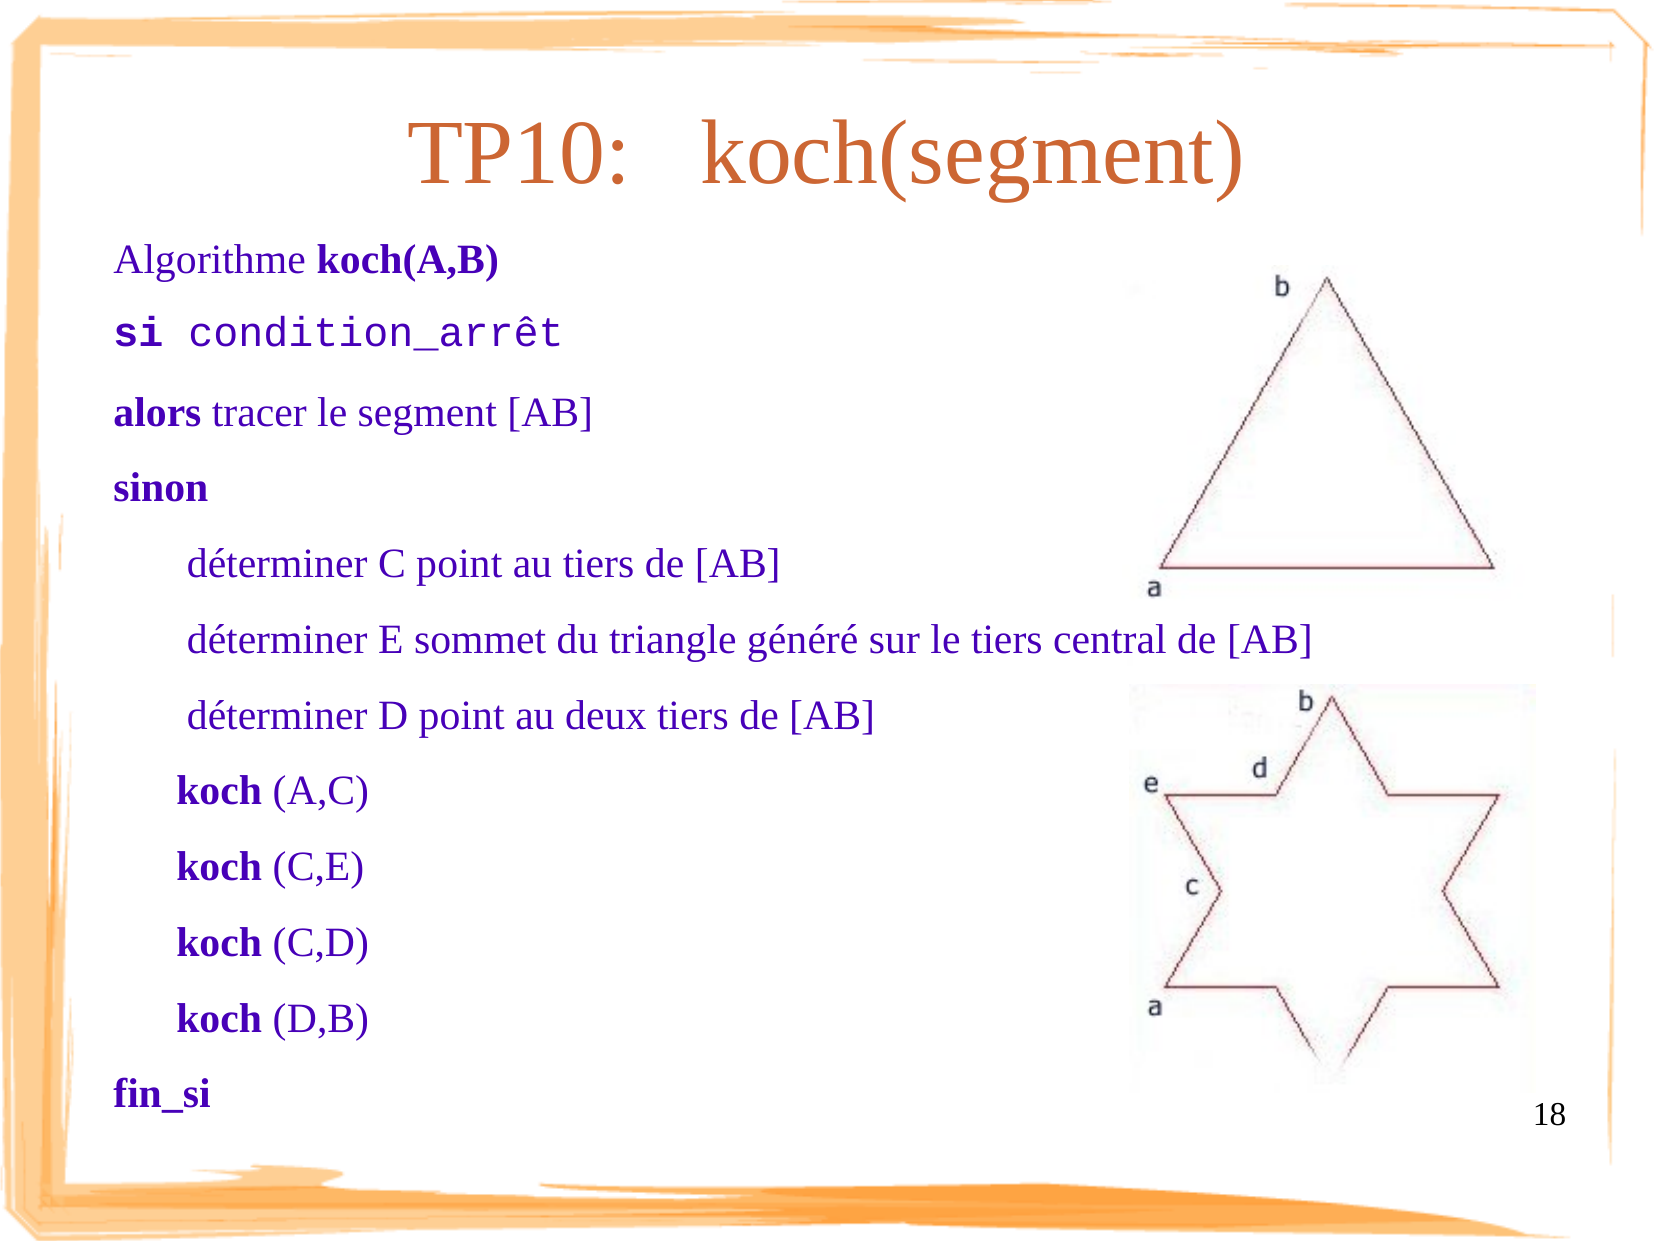

# TP10: koch(segment)
Algorithme koch(A,B)
si condition_arrêt
alors tracer le segment [AB]
sinon
 déterminer C point au tiers de [AB]
 déterminer E sommet du triangle généré sur le tiers central de [AB]
 déterminer D point au deux tiers de [AB]
 koch (A,C)
 koch (C,E)
 koch (C,D)
 koch (D,B)
fin_si
18